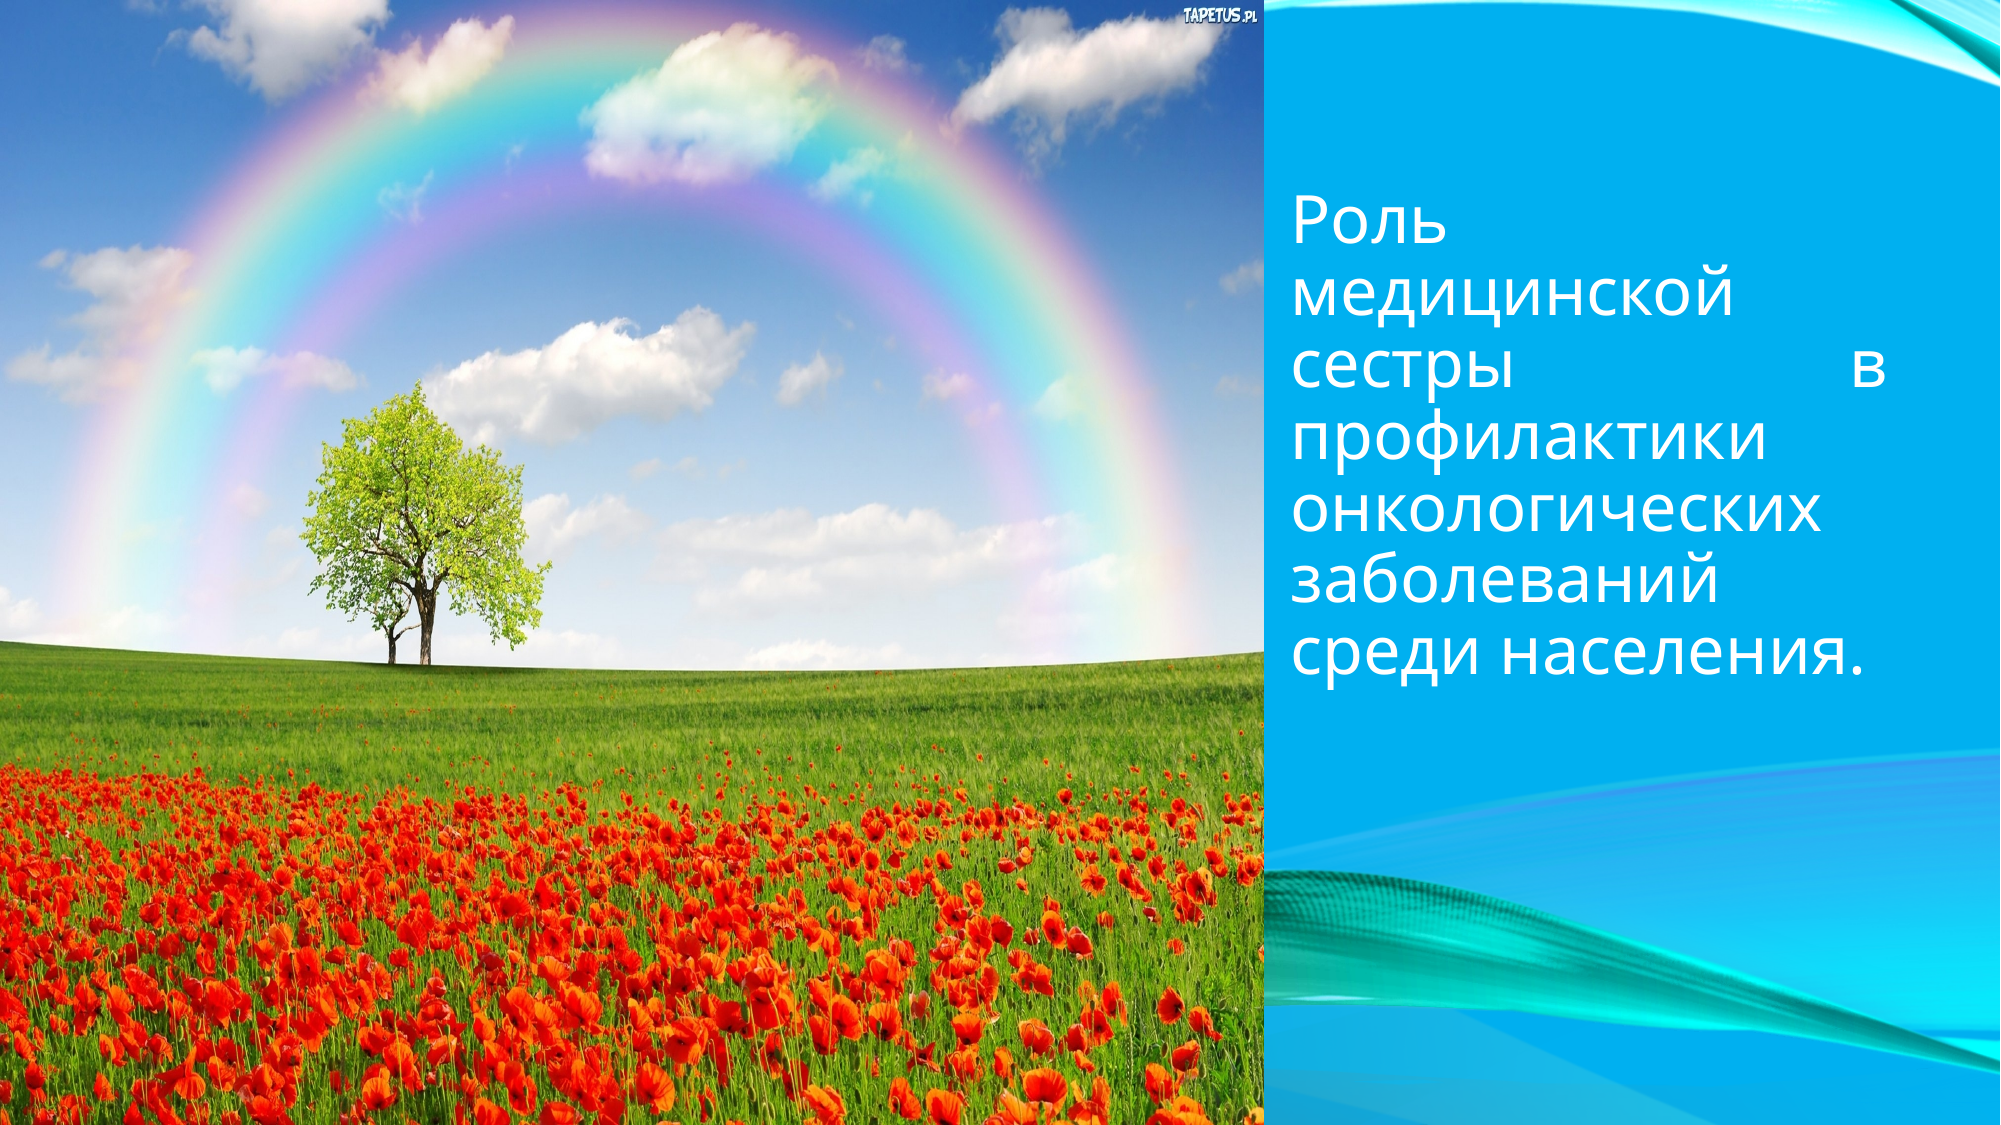

# Роль медицинской сестры в профилактики онкологических заболеваний 	среди населения.